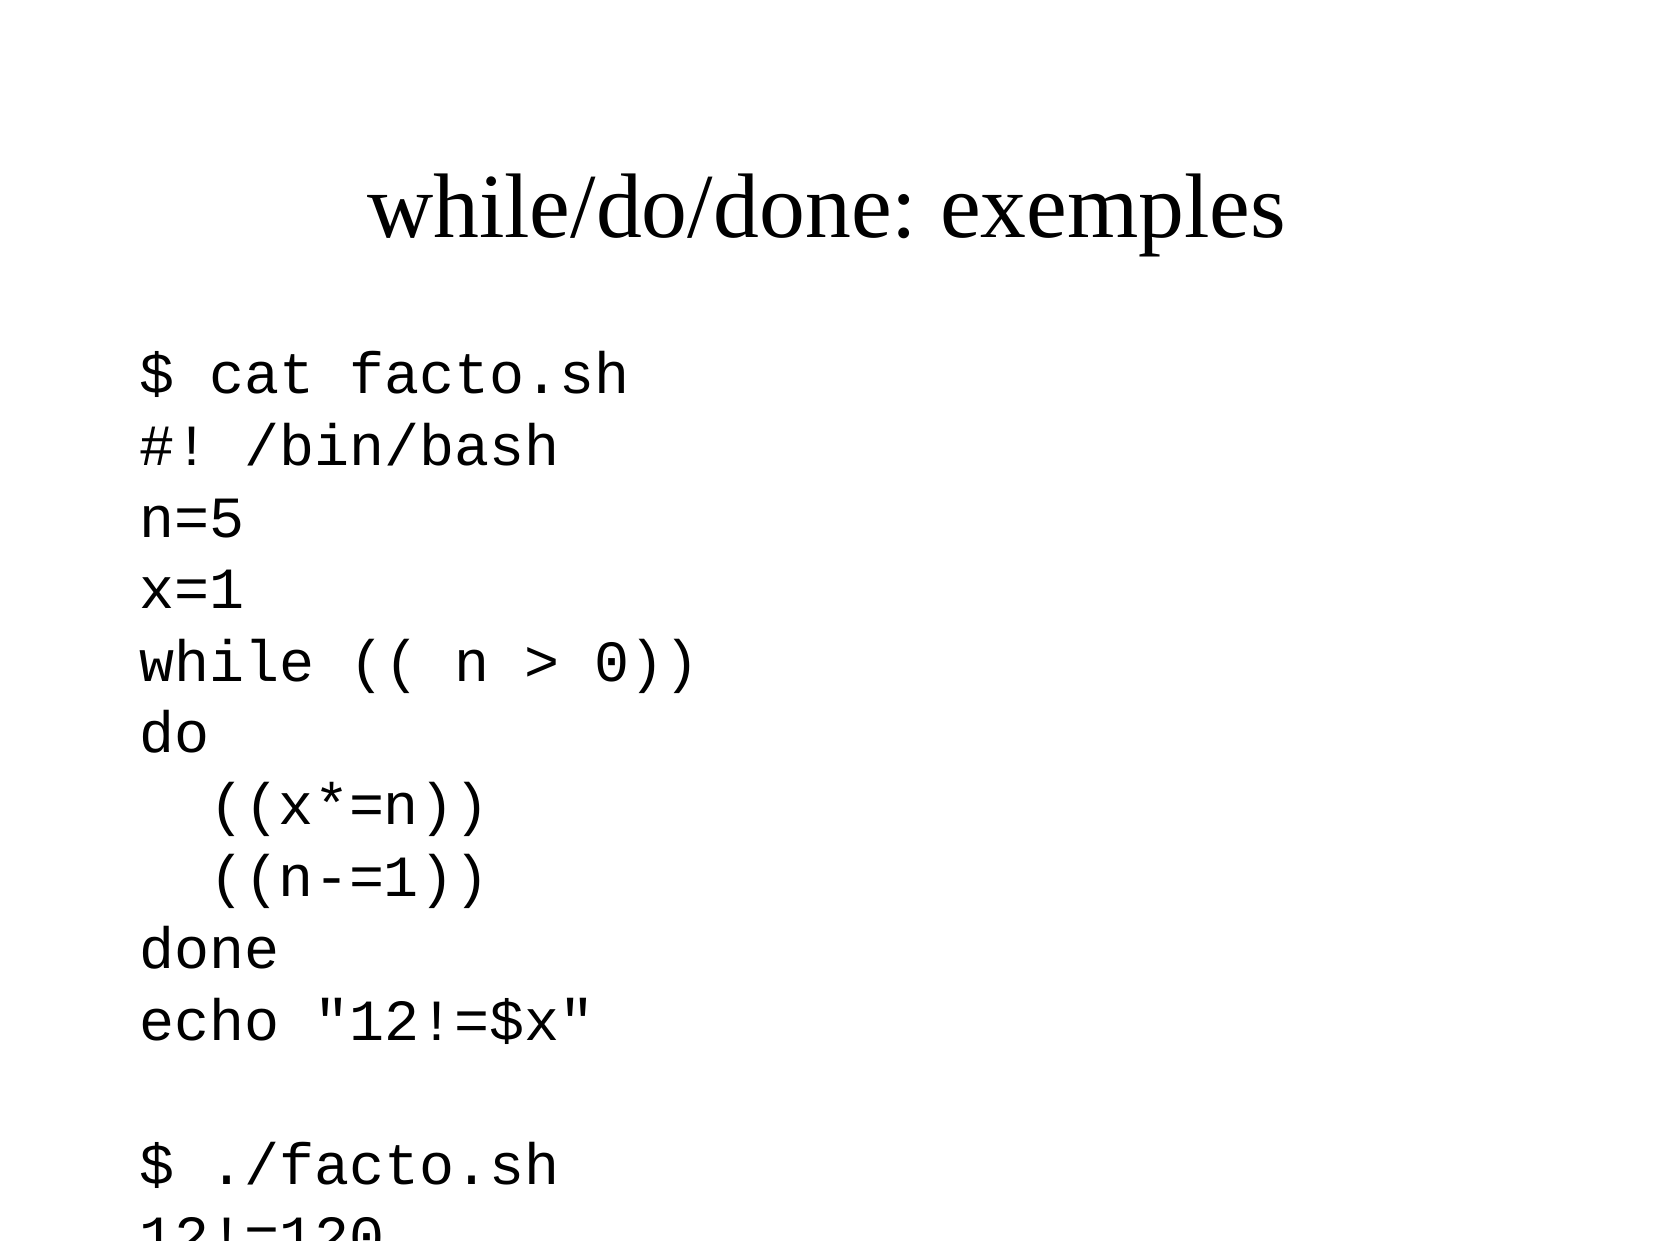

# while/do/done: exemples
$ cat facto.sh
#! /bin/bash
n=5
x=1
while (( n > 0))
do
 ((x*=n))
 ((n-=1))
done
echo "12!=$x"
$ ./facto.sh
12!=120